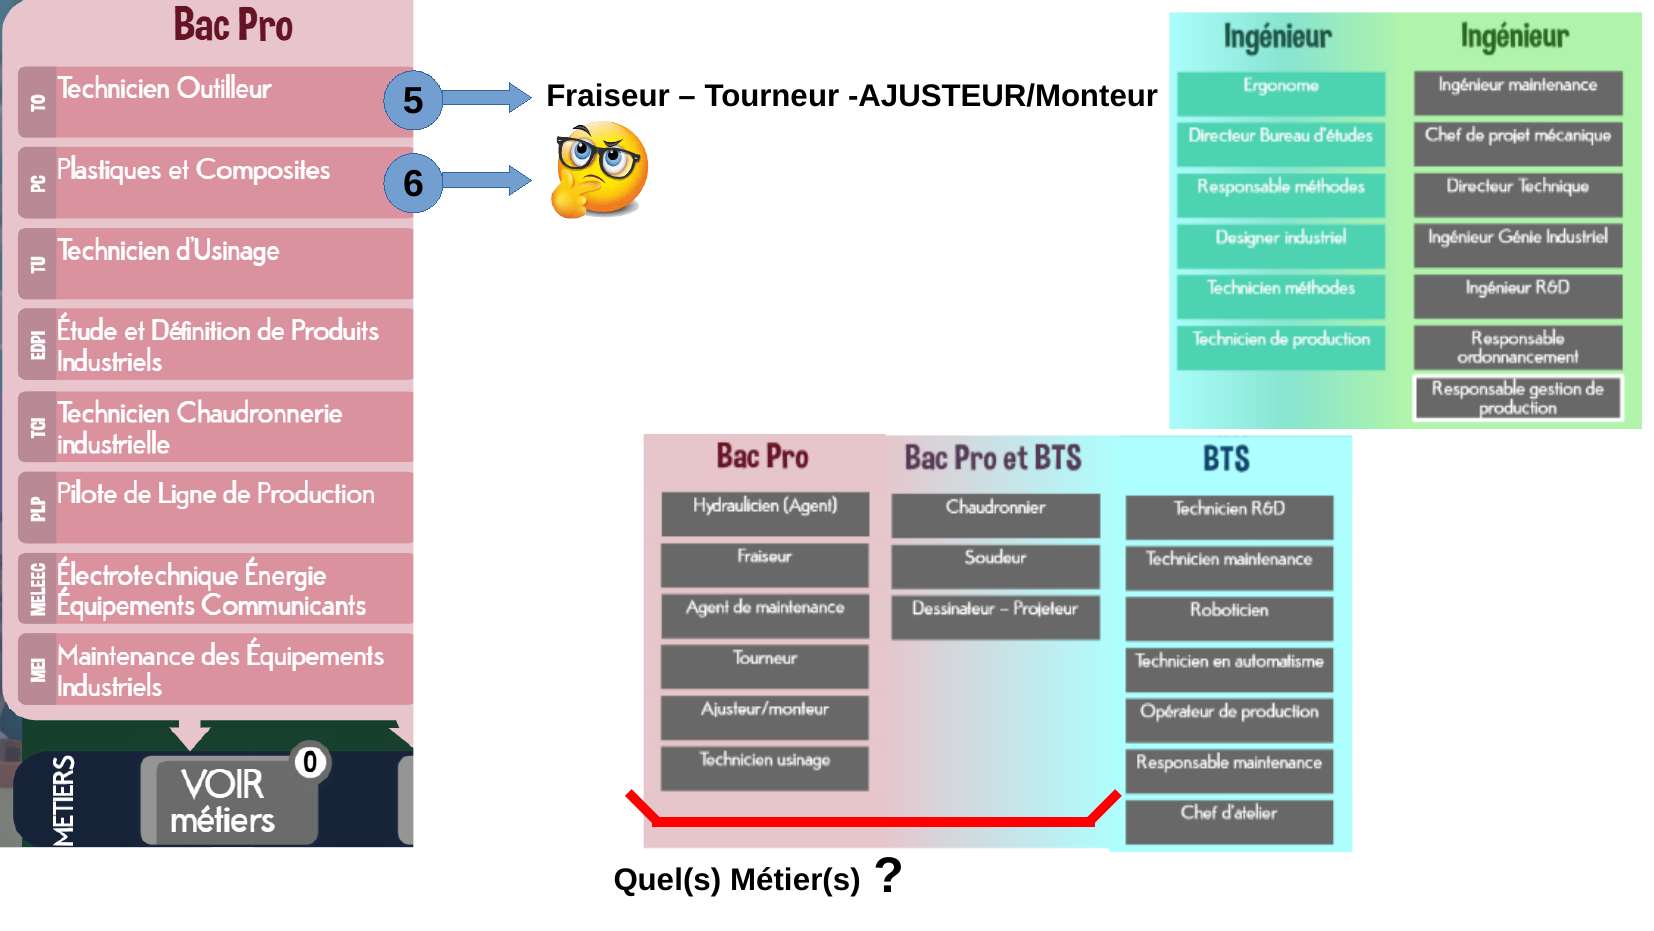

5
Fraiseur – Tourneur -AJUSTEUR/Monteur
6
?
Quel(s) Métier(s)